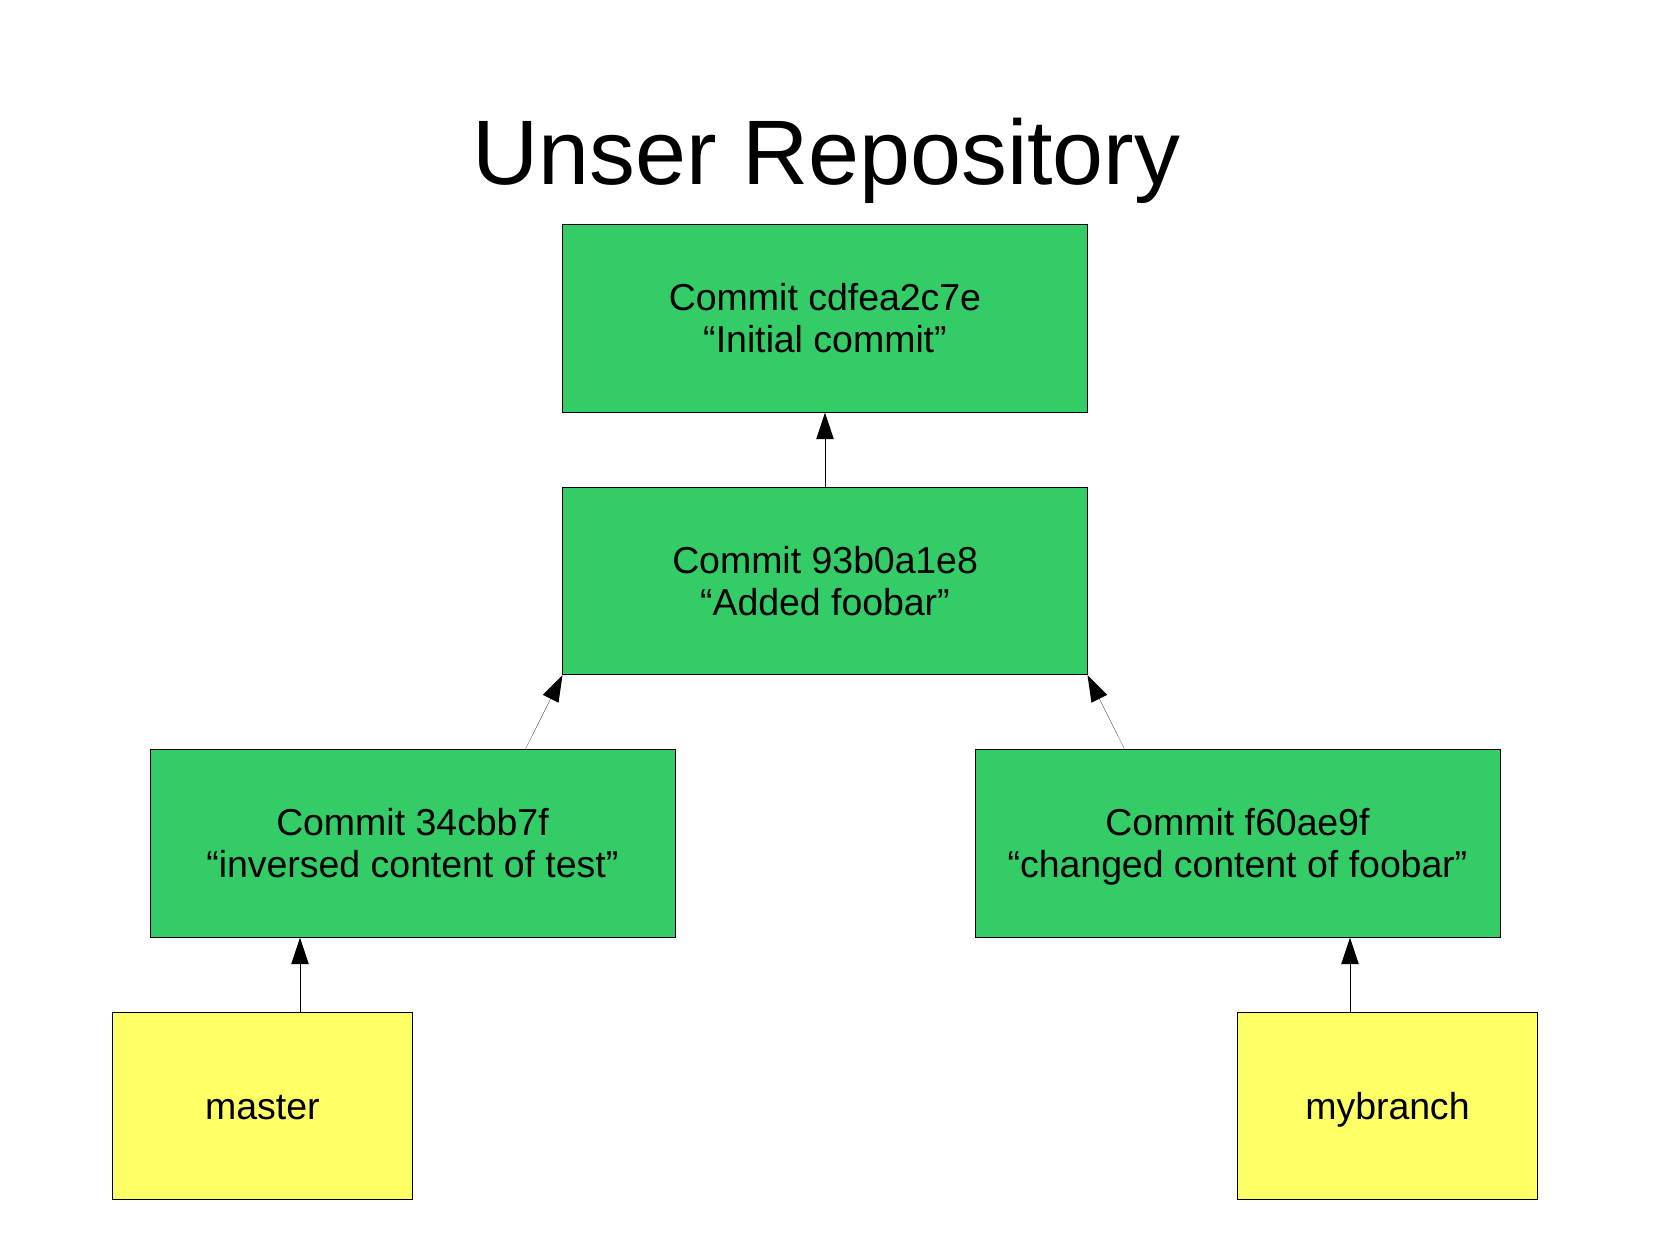

# Unser Repository
Commit cdfea2c7e
“Initial commit”
Commit 93b0a1e8
“Added foobar”
Commit 34cbb7f
“inversed content of test”
Commit f60ae9f
“changed content of foobar”
master
mybranch